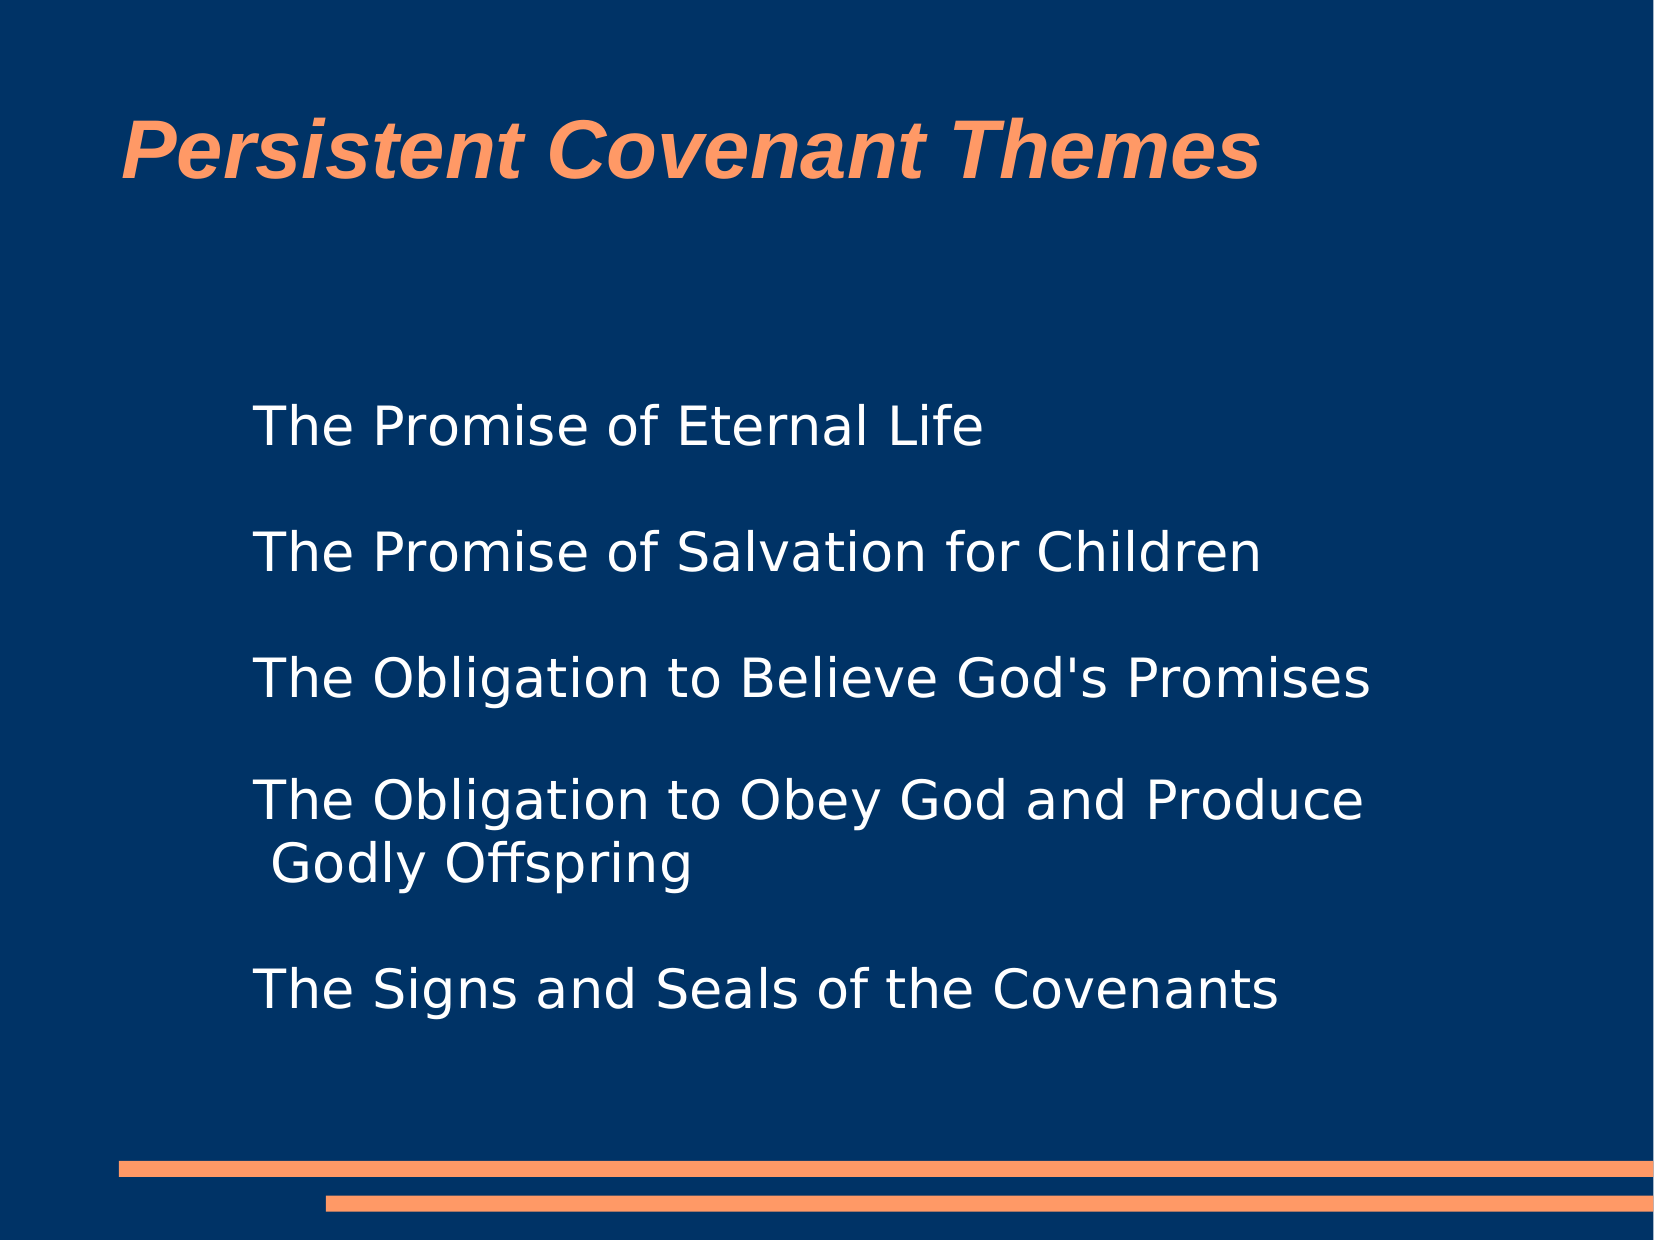

# Persistent Covenant Themes
 The Promise of Eternal Life
 The Promise of Salvation for Children
 The Obligation to Believe God's Promises
 The Obligation to Obey God and Produce
 Godly Offspring
 The Signs and Seals of the Covenants